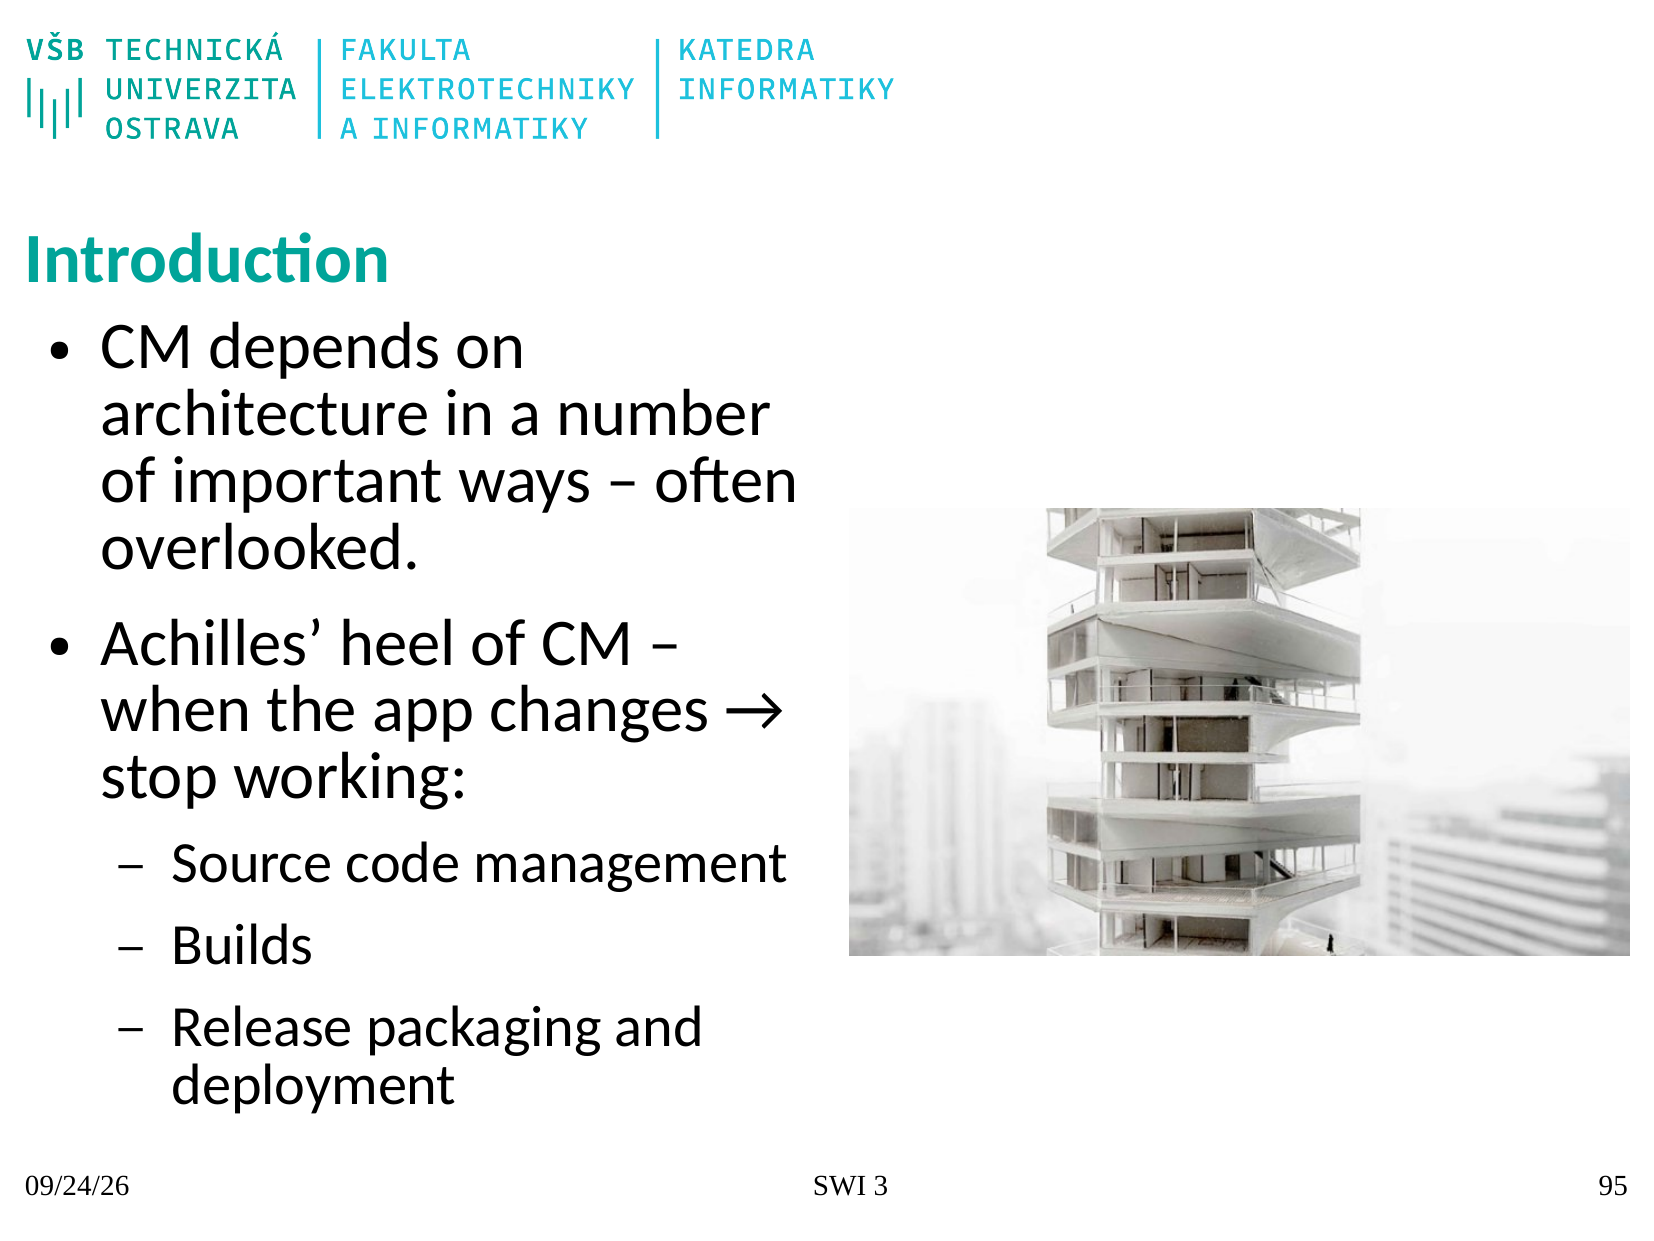

# Introduction
CM depends on architecture in a number of important ways – often overlooked.
Achilles’ heel of CM – when the app changes → stop working:
Source code management
Builds
Release packaging and deployment
SWI 3
95